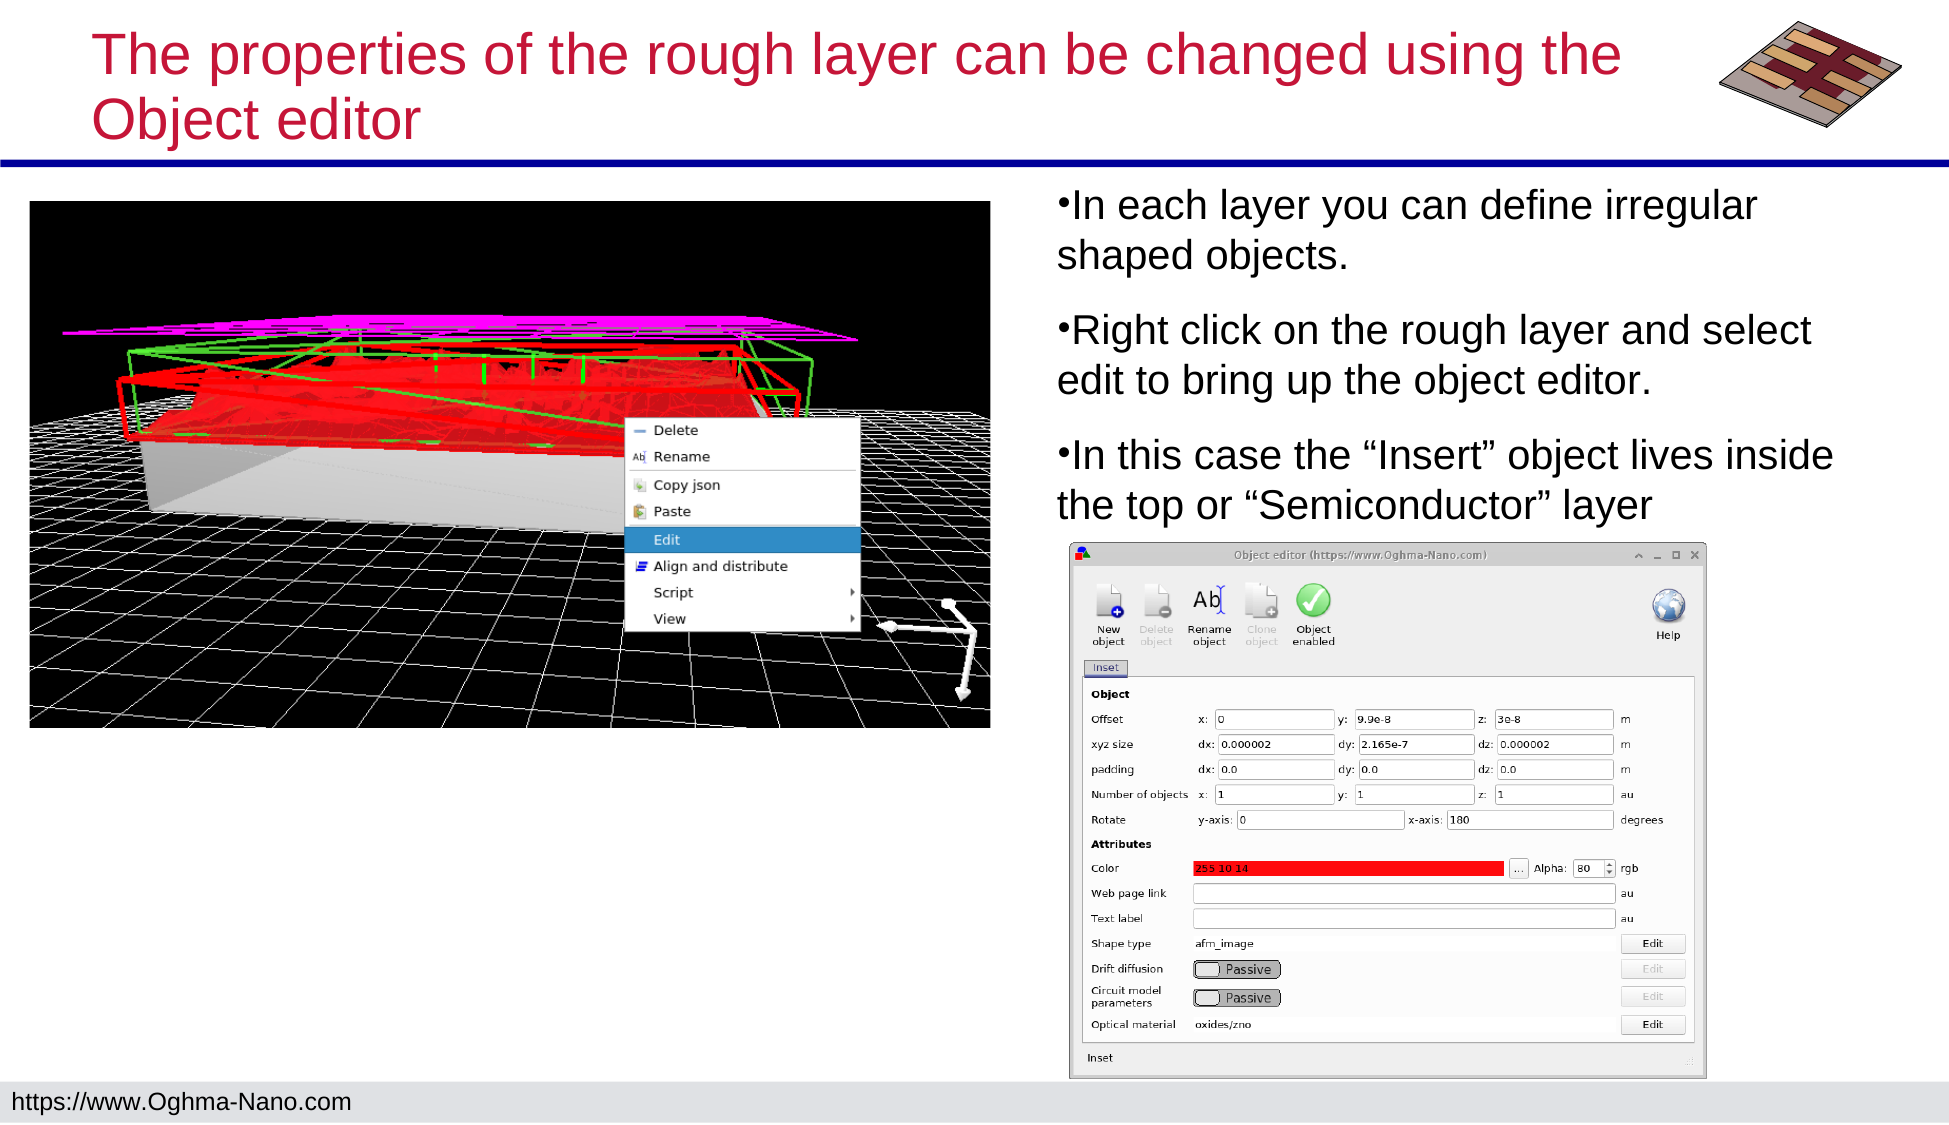

# The properties of the rough layer can be changed using the Object editor
In each layer you can define irregular shaped objects.
Right click on the rough layer and select edit to bring up the object editor.
In this case the “Insert” object lives inside the top or “Semiconductor” layer